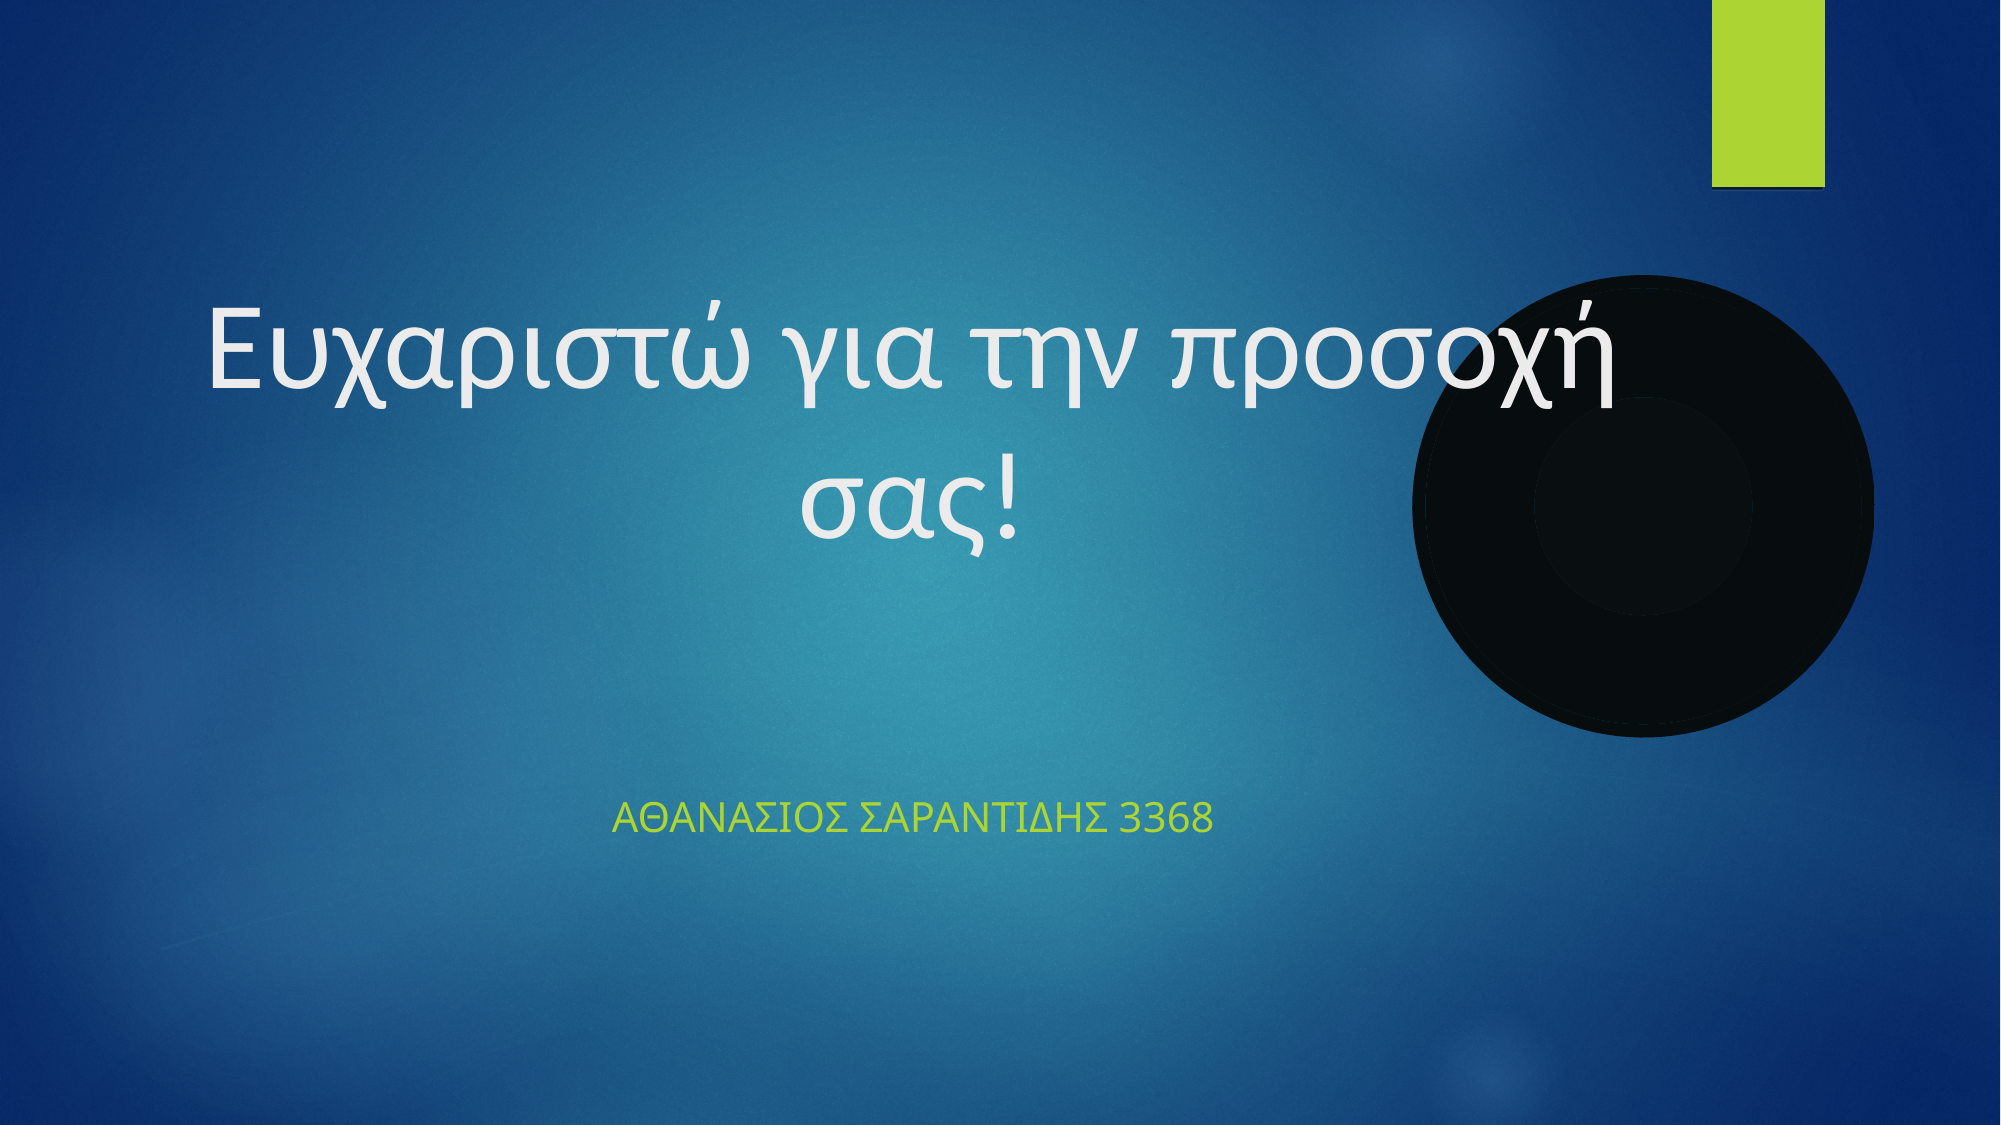

# Ευχαριστώ για την προσοχή σας!
ΑθανΑΣΙΟΣ ΣΑΡΑΝΤΙΔΗΣ 3368